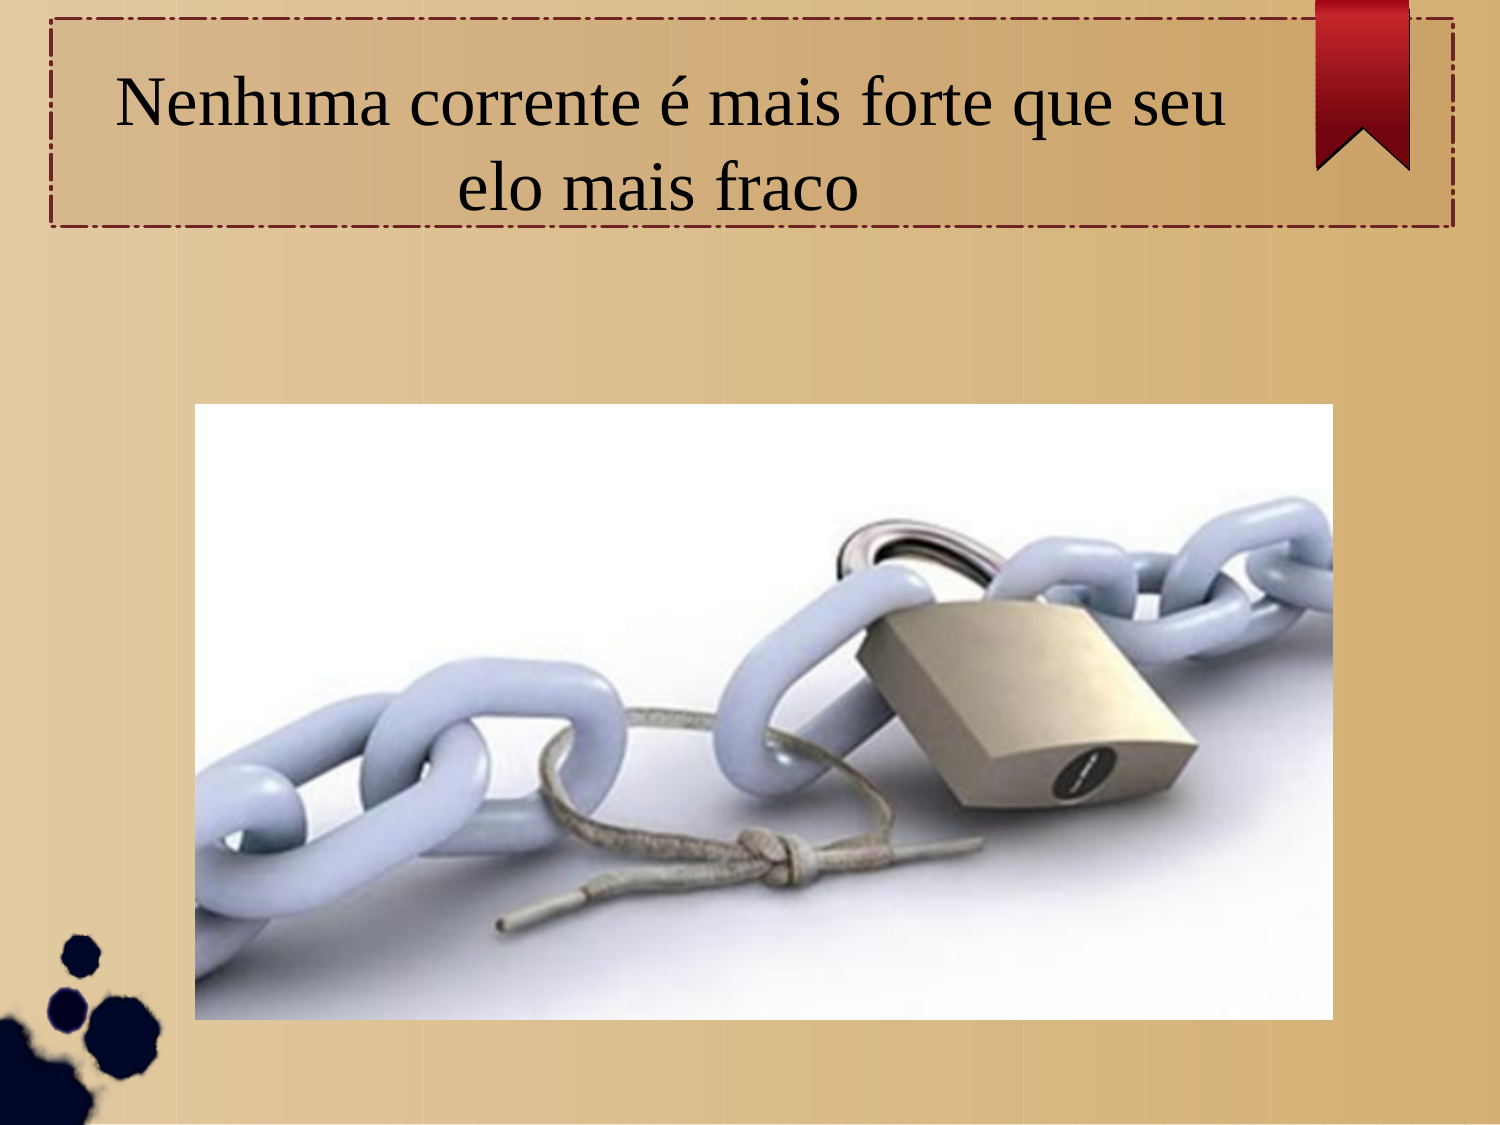

# Nenhuma corrente é mais forte que seu elo mais fraco